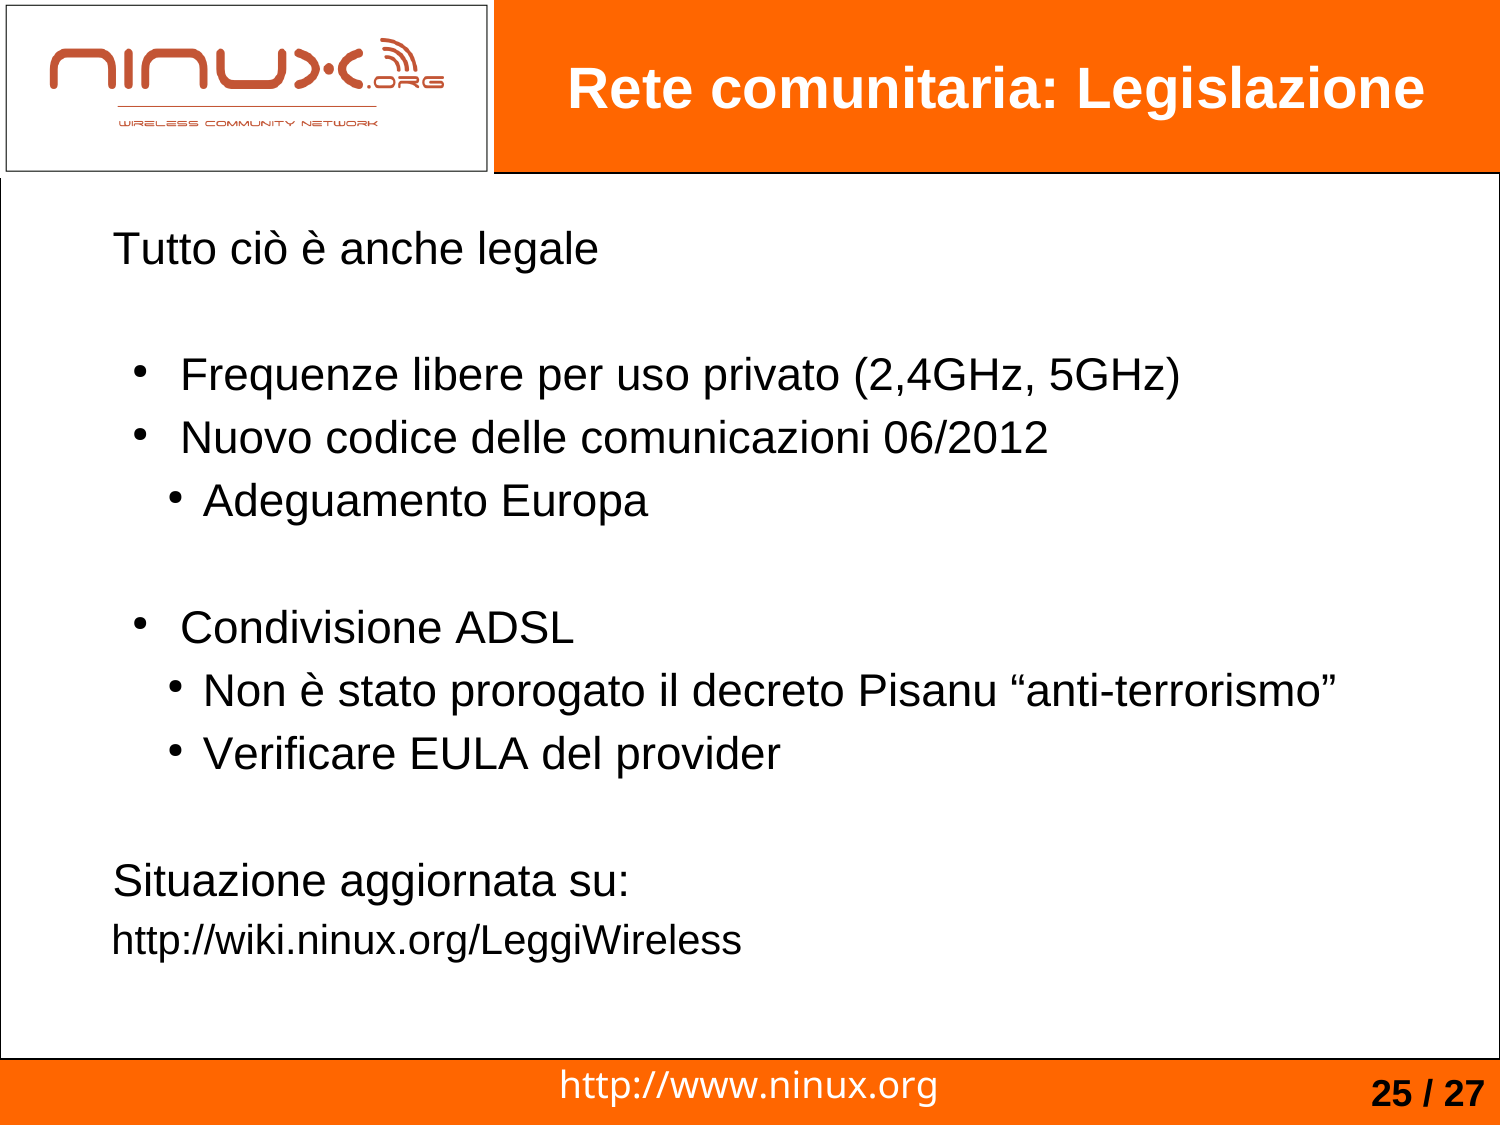

# Rete comunitaria: Legislazione
Tutto ciò è anche legale
 Frequenze libere per uso privato (2,4GHz, 5GHz)
 Nuovo codice delle comunicazioni 06/2012
Adeguamento Europa
 Condivisione ADSL
Non è stato prorogato il decreto Pisanu “anti-terrorismo”
Verificare EULA del provider
Situazione aggiornata su:
http://wiki.ninux.org/LeggiWireless
http://www.ninux.org